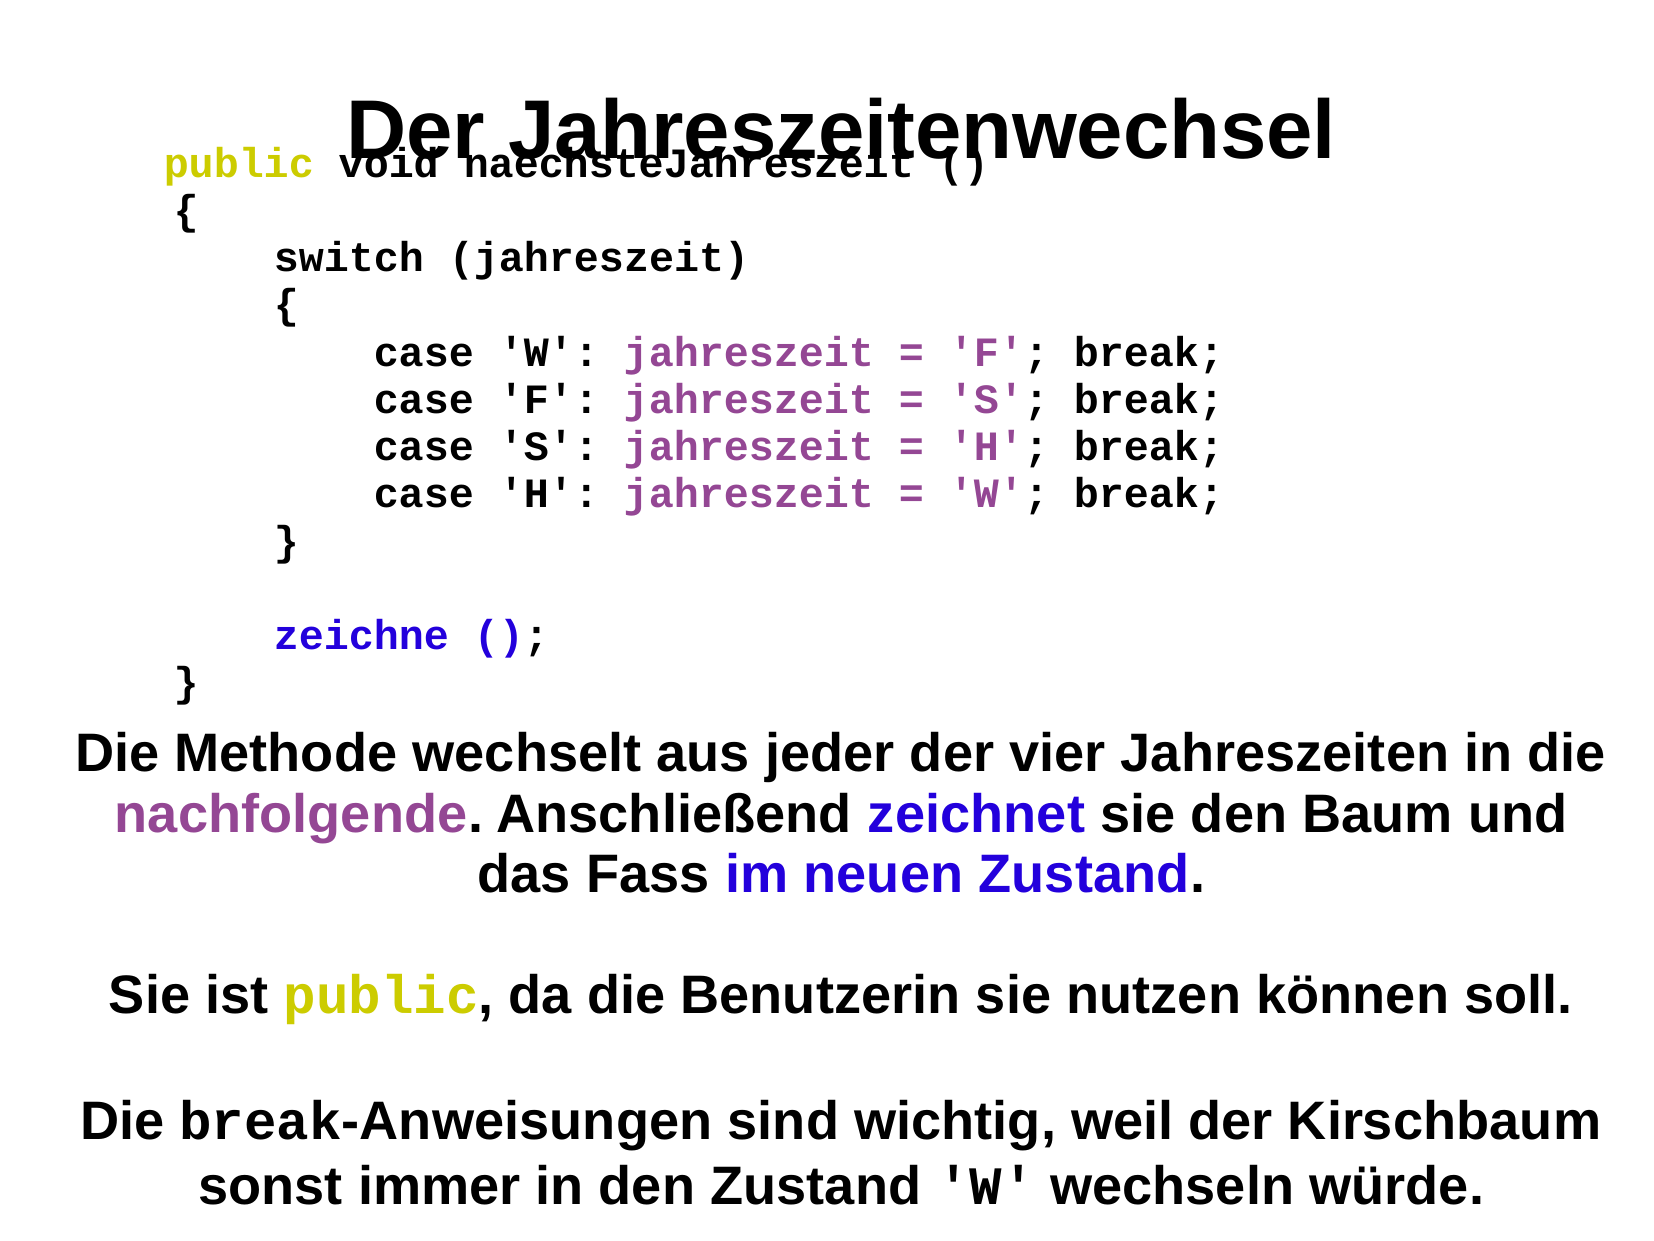

Der Jahreszeitenwechsel
 public void naechsteJahreszeit ()
 {
 switch (jahreszeit)
 {
 case 'W': jahreszeit = 'F'; break;
 case 'F': jahreszeit = 'S'; break;
 case 'S': jahreszeit = 'H'; break;
 case 'H': jahreszeit = 'W'; break;
 }
 zeichne ();
 }
Die Methode wechselt aus jeder der vier Jahreszeiten in die nachfolgende. Anschließend zeichnet sie den Baum und das Fass im neuen Zustand.
Sie ist public, da die Benutzerin sie nutzen können soll.
Die break-Anweisungen sind wichtig, weil der Kirschbaum sonst immer in den Zustand 'W' wechseln würde.